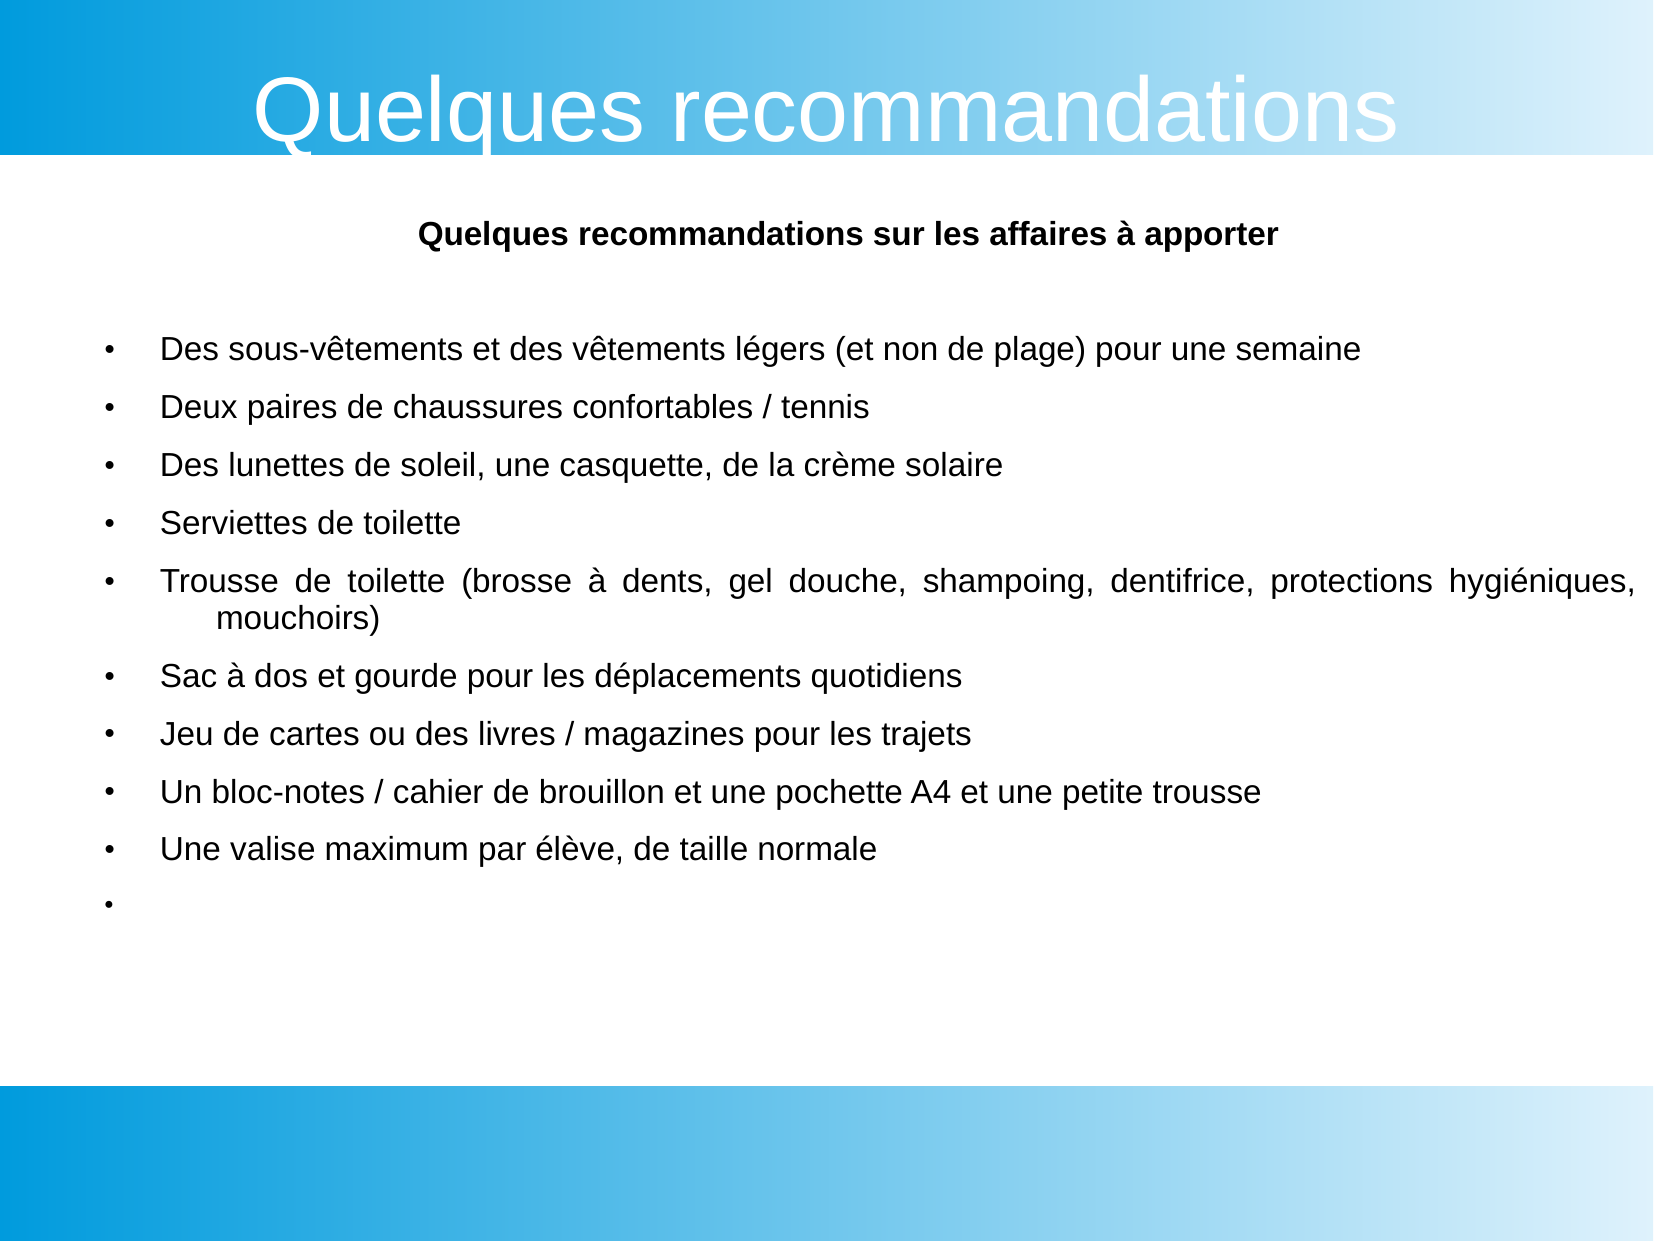

# Quelques recommandations
Quelques recommandations sur les affaires à apporter
Des sous-vêtements et des vêtements légers (et non de plage) pour une semaine
Deux paires de chaussures confortables / tennis
Des lunettes de soleil, une casquette, de la crème solaire
Serviettes de toilette
Trousse de toilette (brosse à dents, gel douche, shampoing, dentifrice, protections hygiéniques, mouchoirs)
Sac à dos et gourde pour les déplacements quotidiens
Jeu de cartes ou des livres / magazines pour les trajets
Un bloc-notes / cahier de brouillon et une pochette A4 et une petite trousse
Une valise maximum par élève, de taille normale